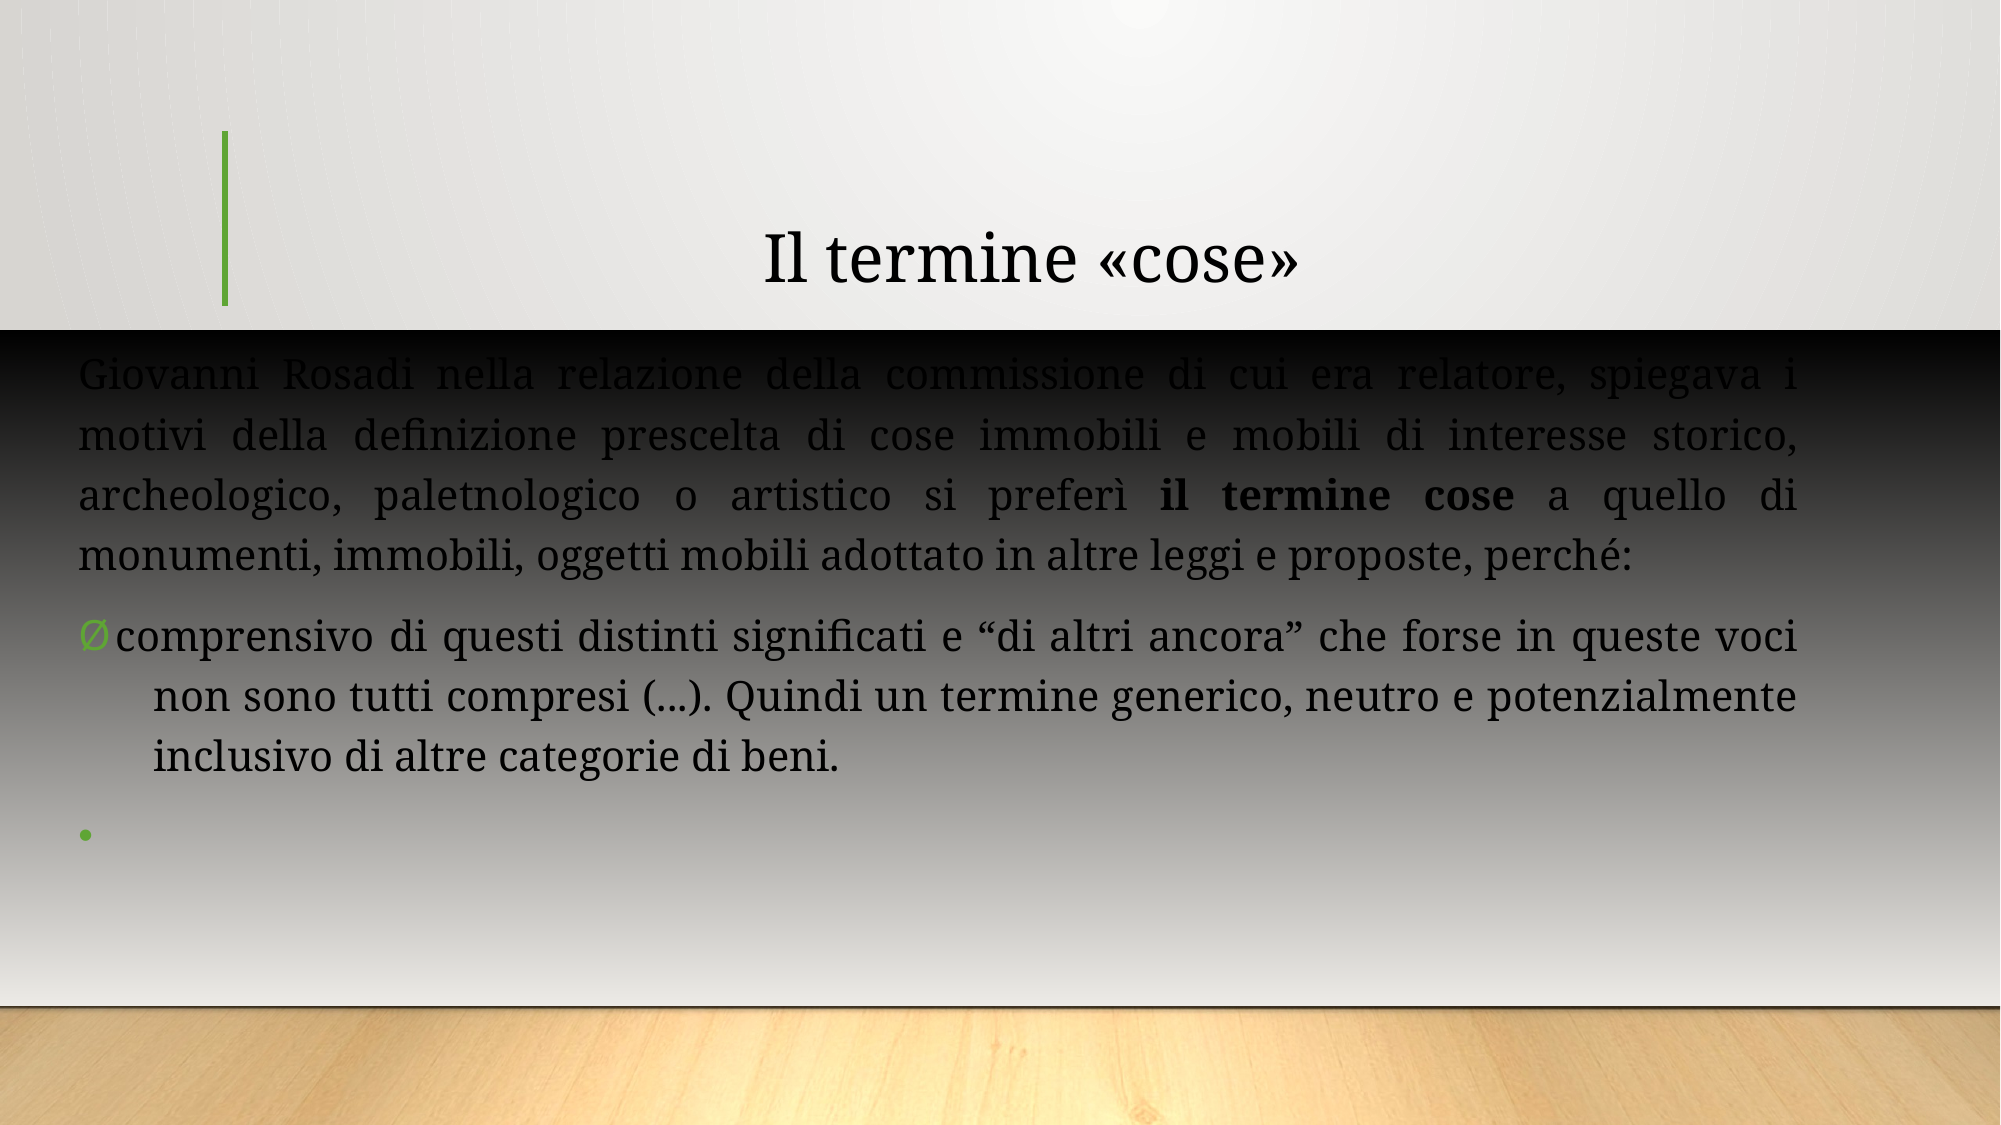

# Il termine «cose»
Giovanni Rosadi nella relazione della commissione di cui era relatore, spiegava i motivi della definizione prescelta di cose immobili e mobili di interesse storico, archeologico, paletnologico o artistico si preferì il termine cose a quello di monumenti, immobili, oggetti mobili adottato in altre leggi e proposte, perché:
comprensivo di questi distinti significati e “di altri ancora” che forse in queste voci non sono tutti compresi (...). Quindi un termine generico, neutro e potenzialmente inclusivo di altre categorie di beni.